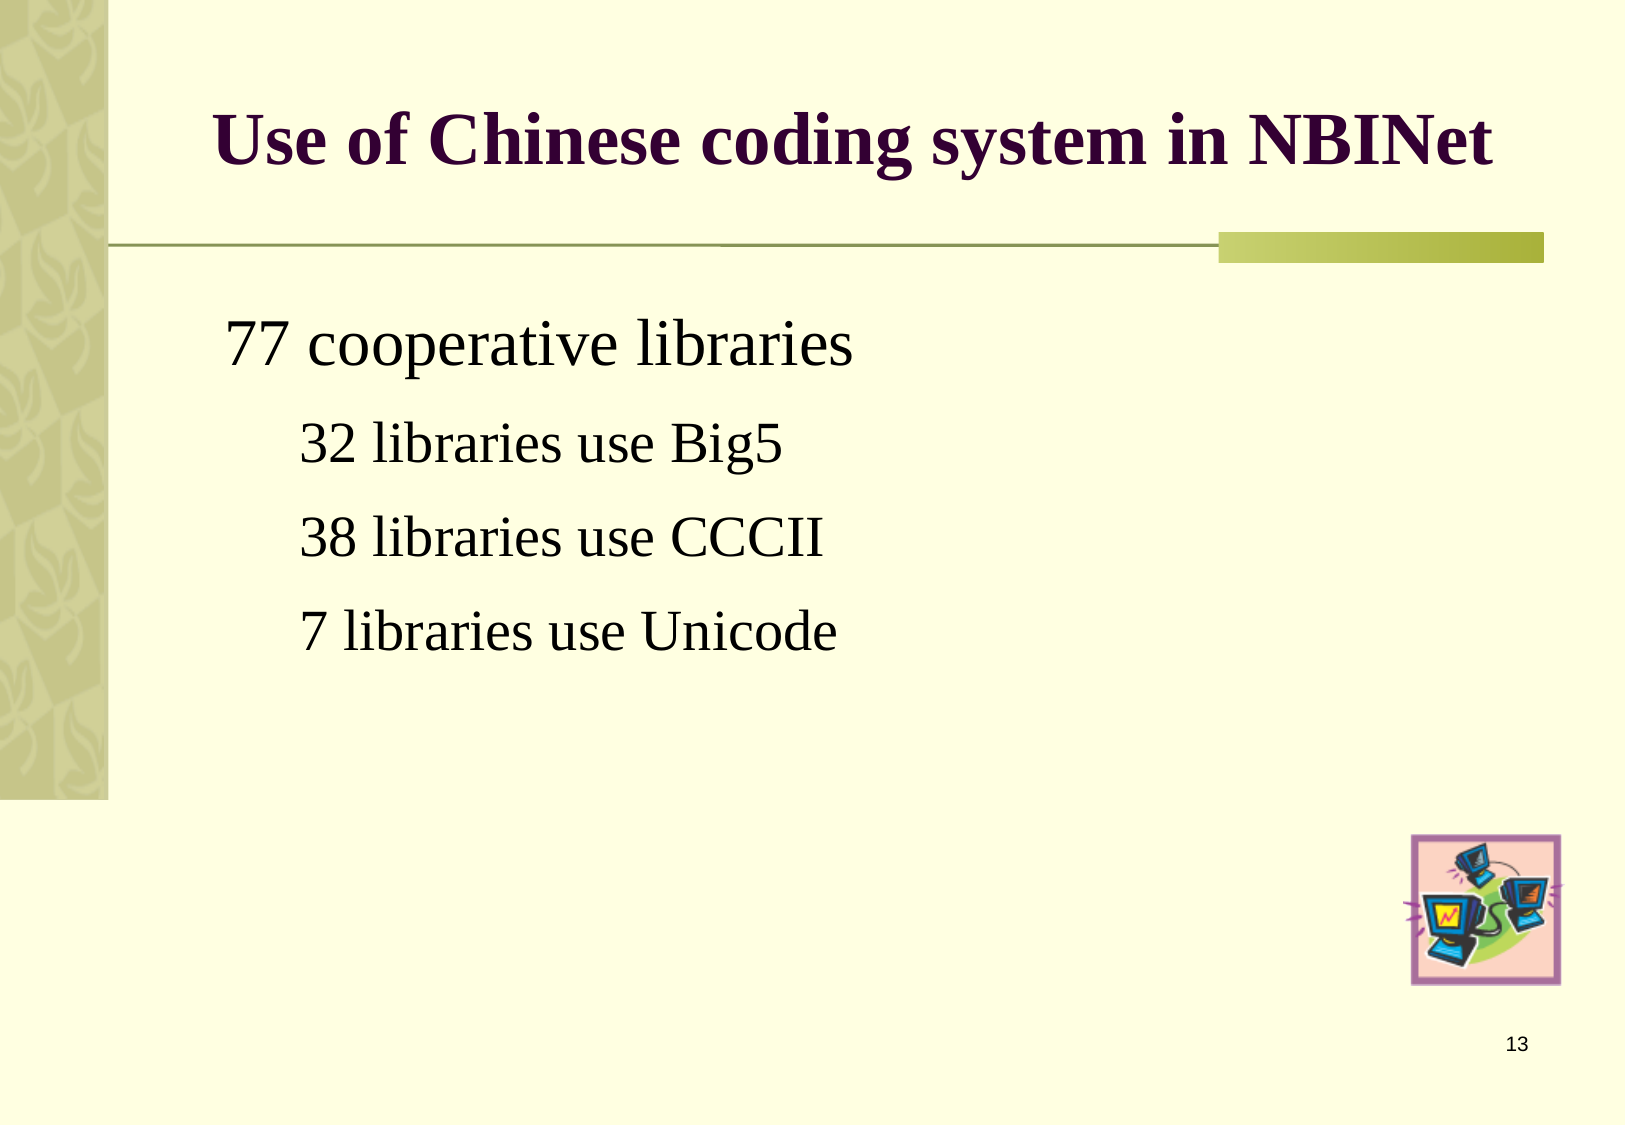

# Use of Chinese coding system in NBINet
77 cooperative libraries
32 libraries use Big5
38 libraries use CCCII
7 libraries use Unicode
13